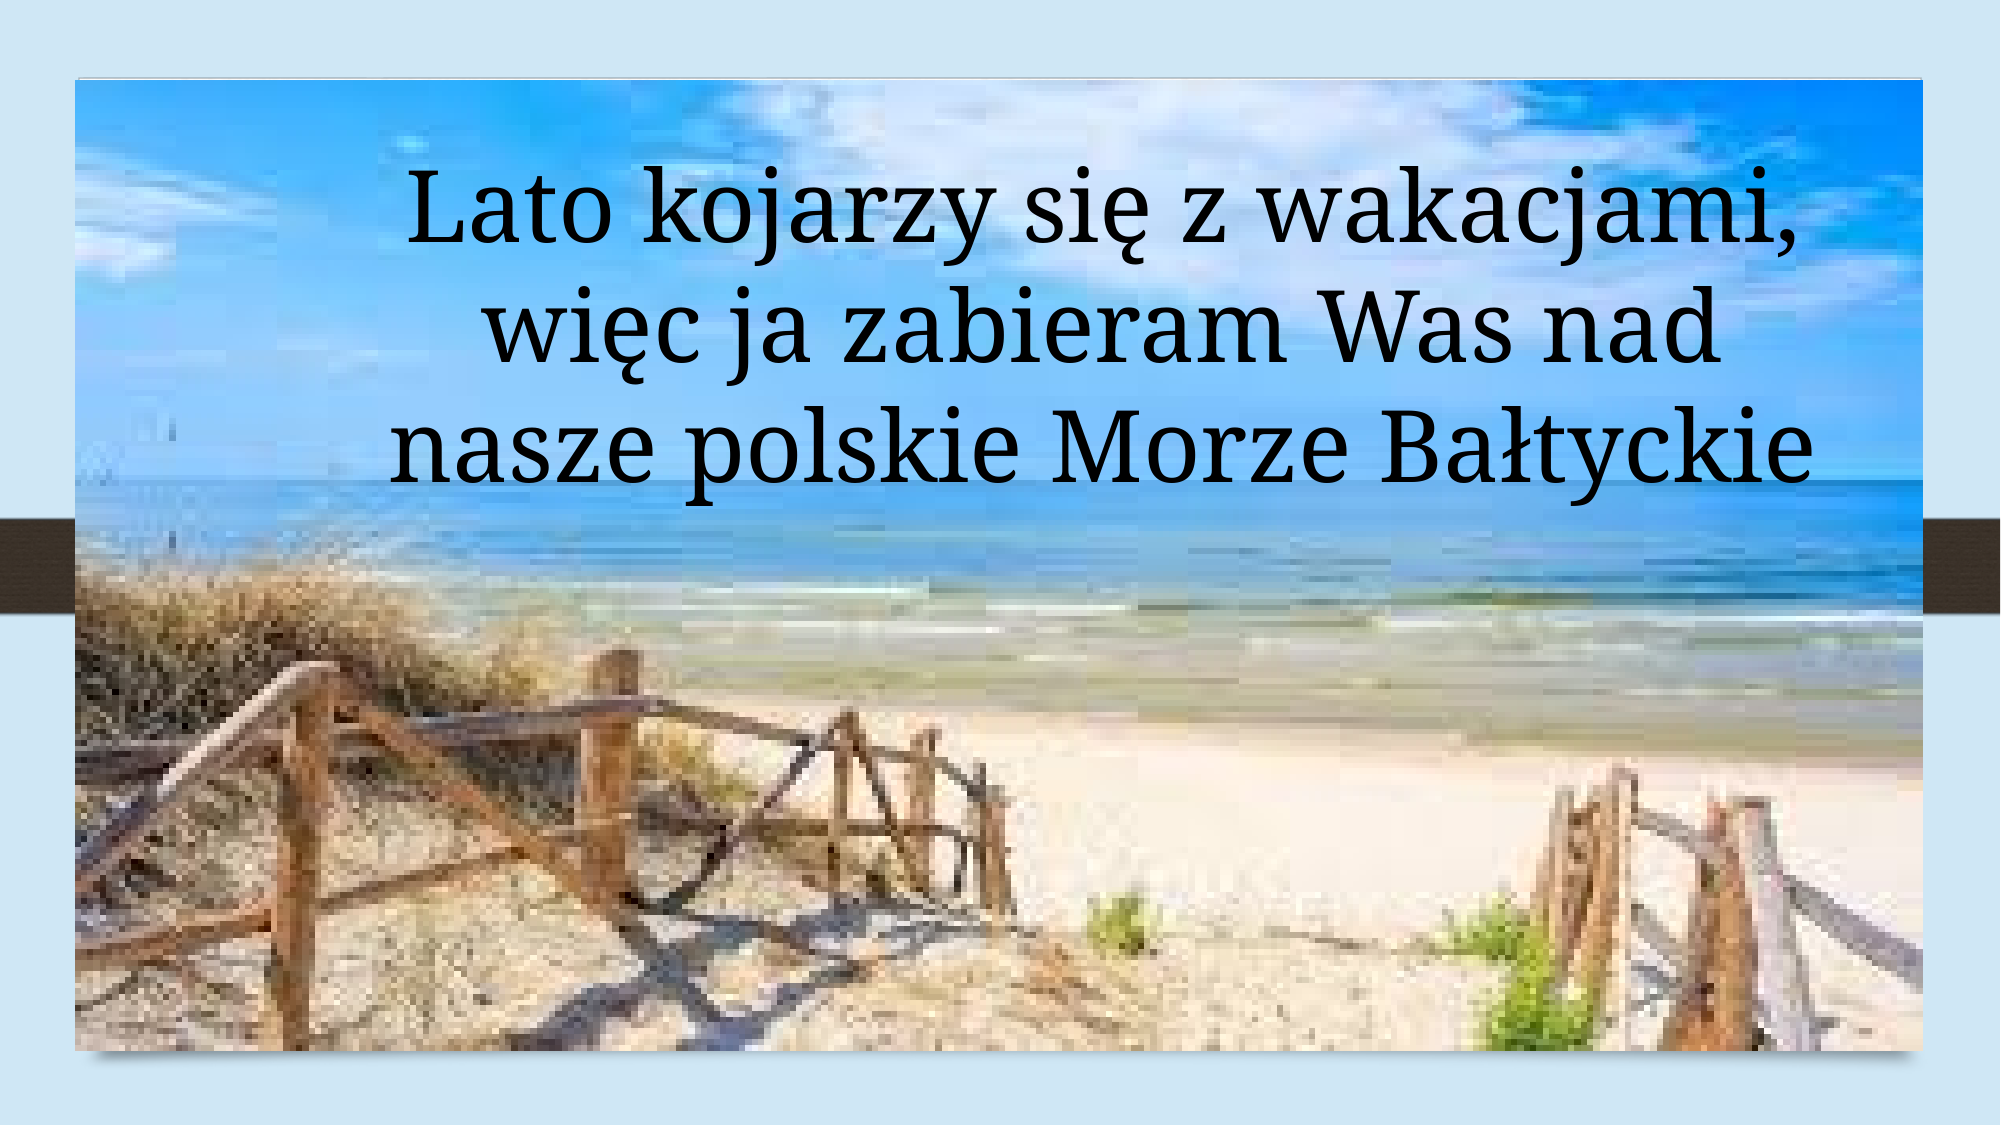

Lato kojarzy się z wakacjami, więc ja zabieram Was nad nasze polskie Morze Bałtyckie